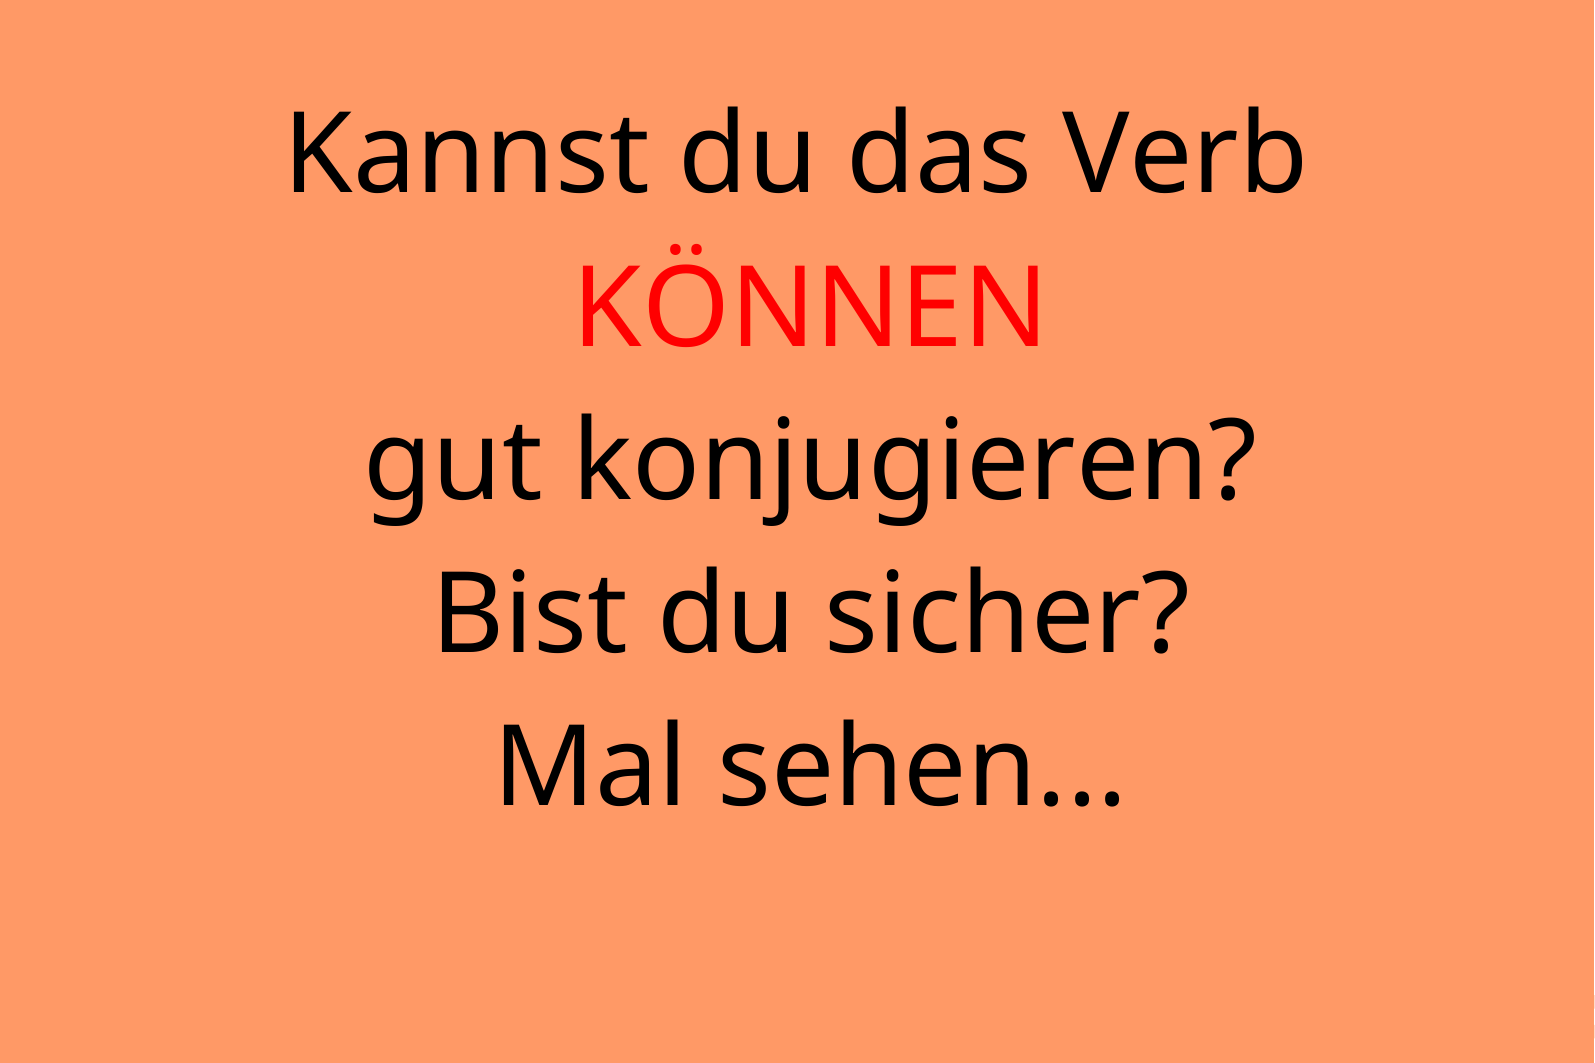

Kannst du das Verb
KÖNNEN
gut konjugieren?
Bist du sicher?
Mal sehen...
#